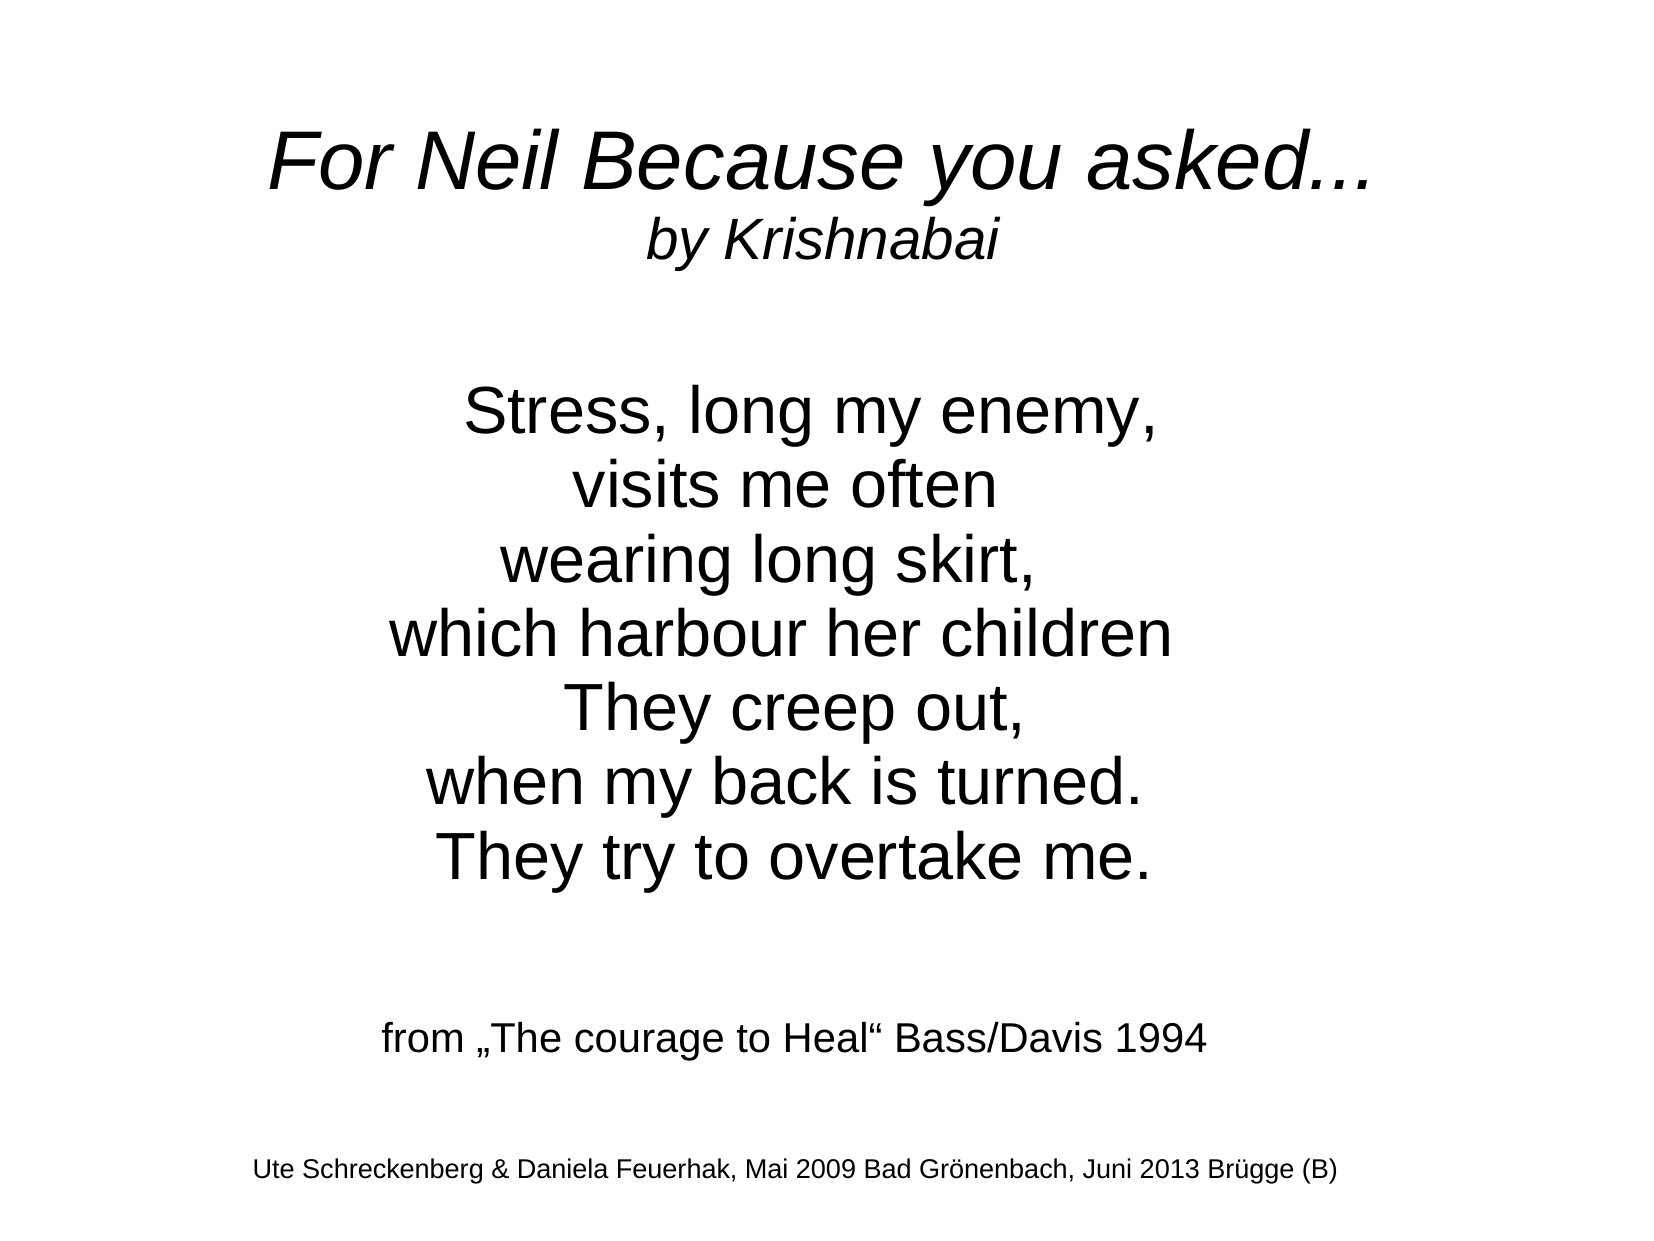

# For Neil Because you asked... by Krishnabai
			Stress, long my enemy,
visits me often
		wearing long skirt,
			which harbour her children
They creep out,
			when my back is turned.
They try to overtake me.
from „The courage to Heal“ Bass/Davis 1994
Ute Schreckenberg & Daniela Feuerhak, Mai 2009 Bad Grönenbach, Juni 2013 Brügge (B)